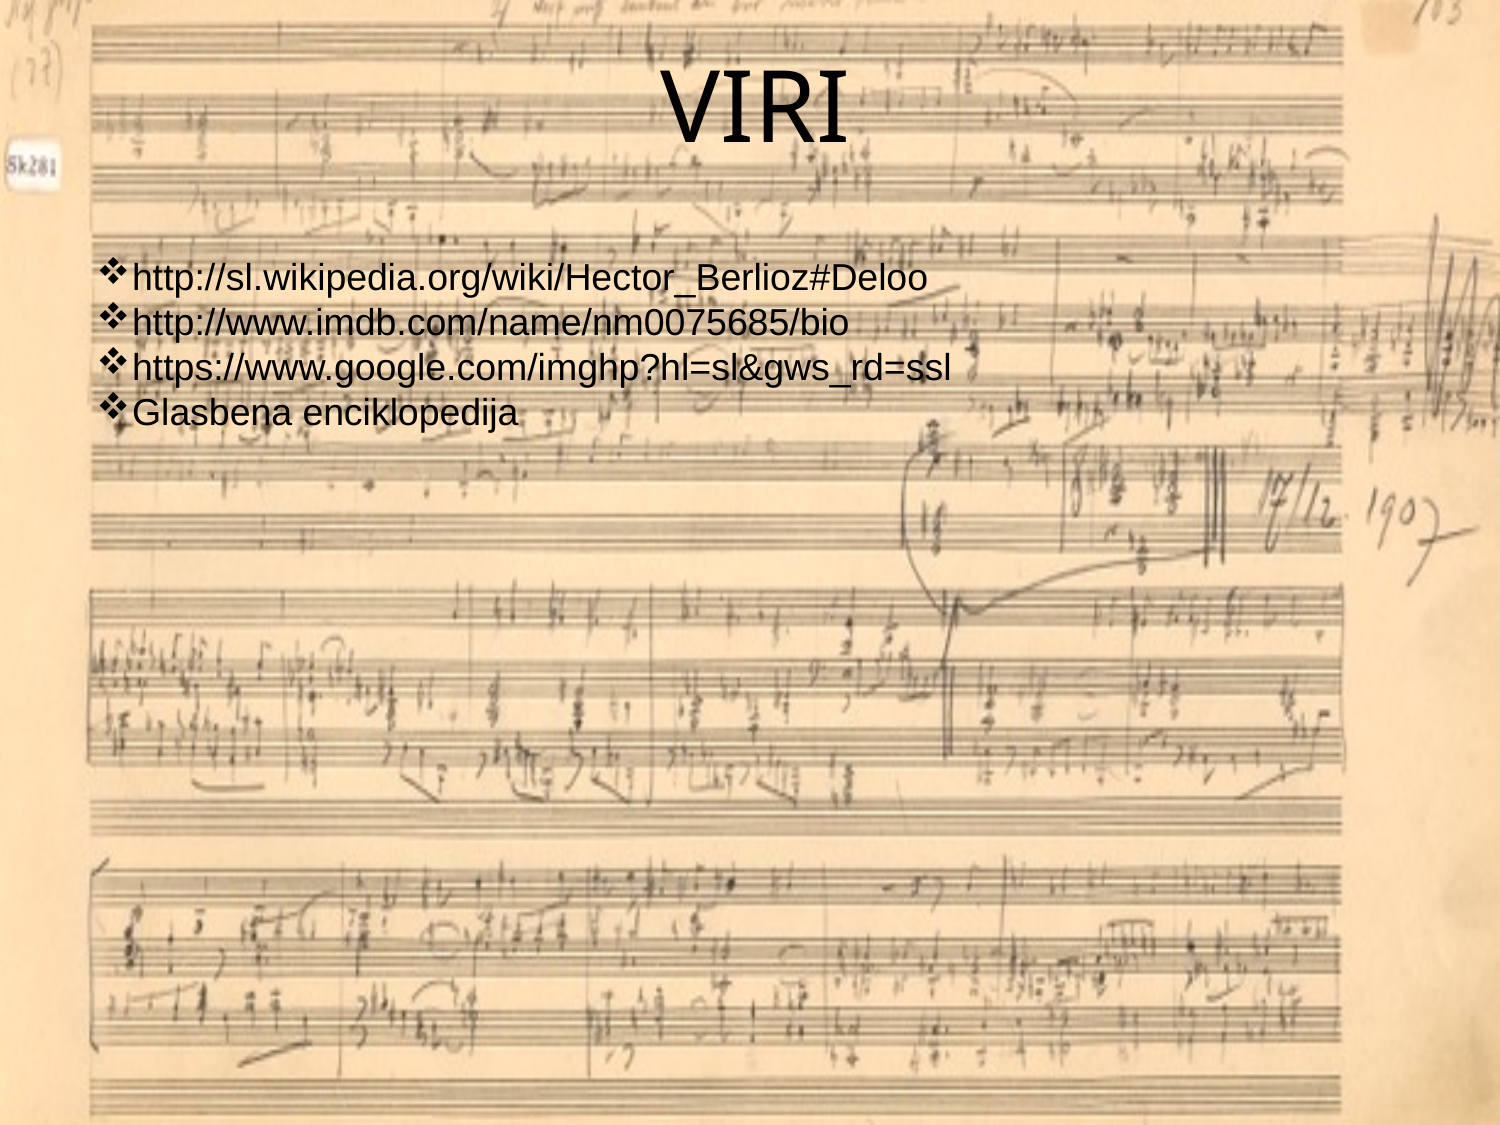

VIRI
#
http://sl.wikipedia.org/wiki/Hector_Berlioz#Deloo
http://www.imdb.com/name/nm0075685/bio
https://www.google.com/imghp?hl=sl&gws_rd=ssl
Glasbena enciklopedija